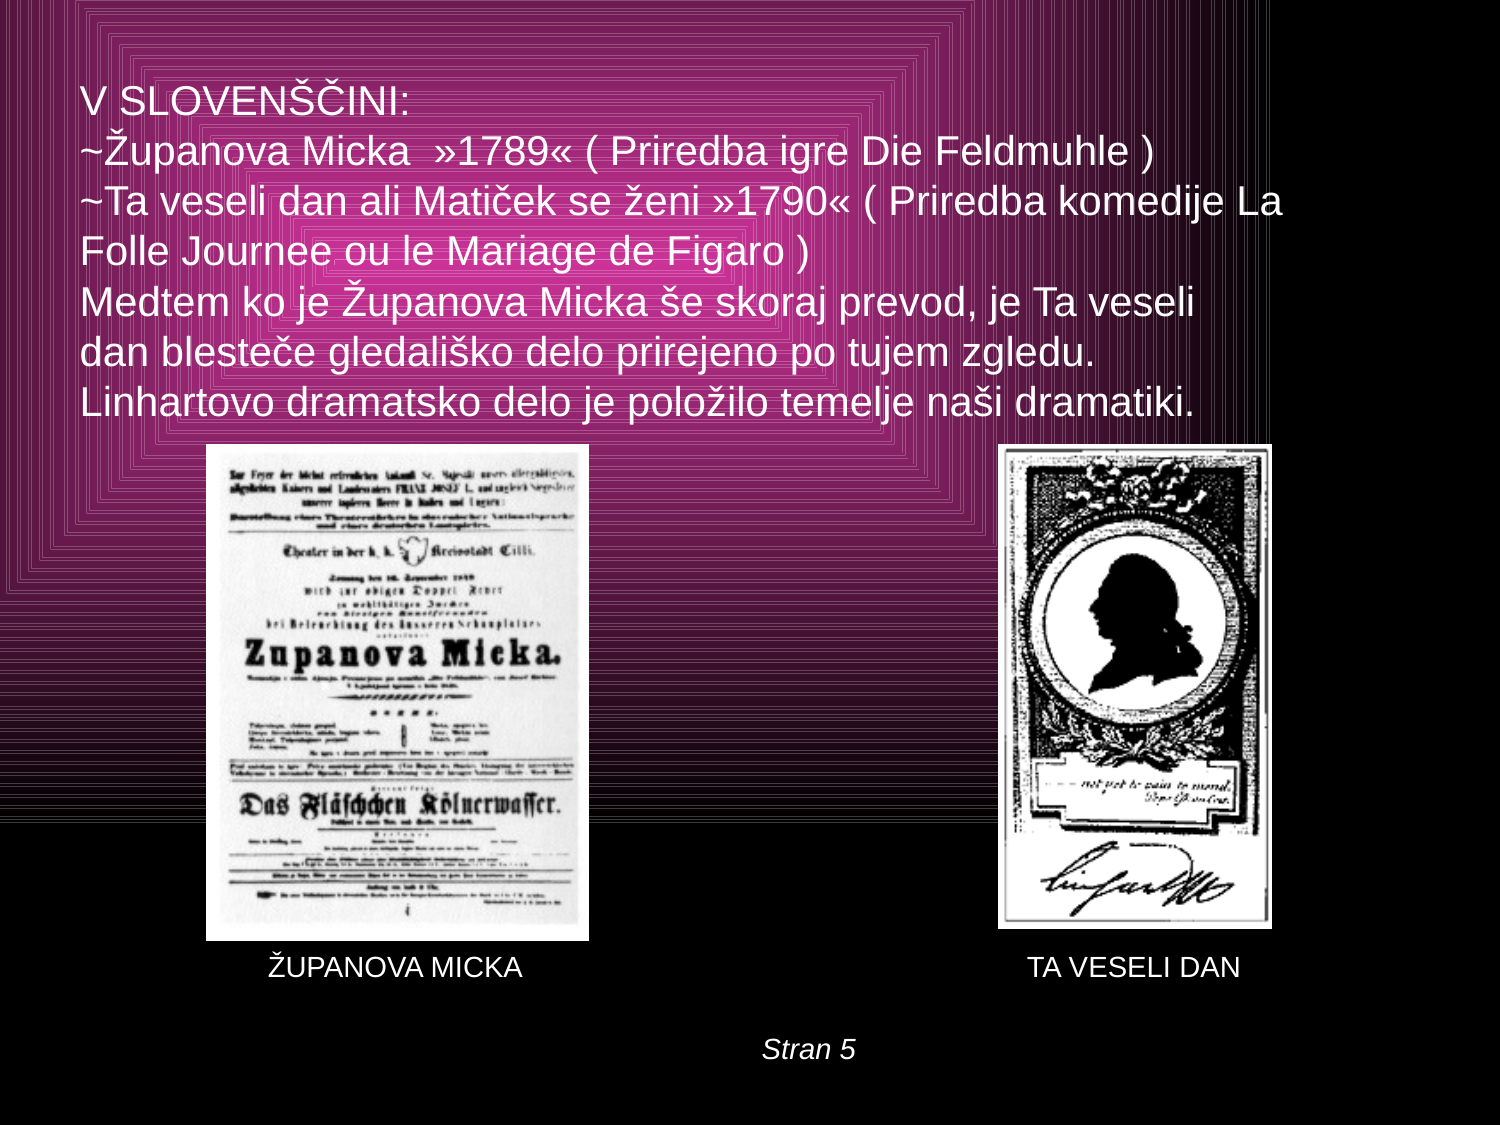

V SLOVENŠČINI:
~Županova Micka »1789« ( Priredba igre Die Feldmuhle )
~Ta veseli dan ali Matiček se ženi »1790« ( Priredba komedije La Folle Journee ou le Mariage de Figaro )
Medtem ko je Županova Micka še skoraj prevod, je Ta veseli dan blesteče gledališko delo prirejeno po tujem zgledu.
Linhartovo dramatsko delo je položilo temelje naši dramatiki.
ŽUPANOVA MICKA
TA VESELI DAN
Stran 5